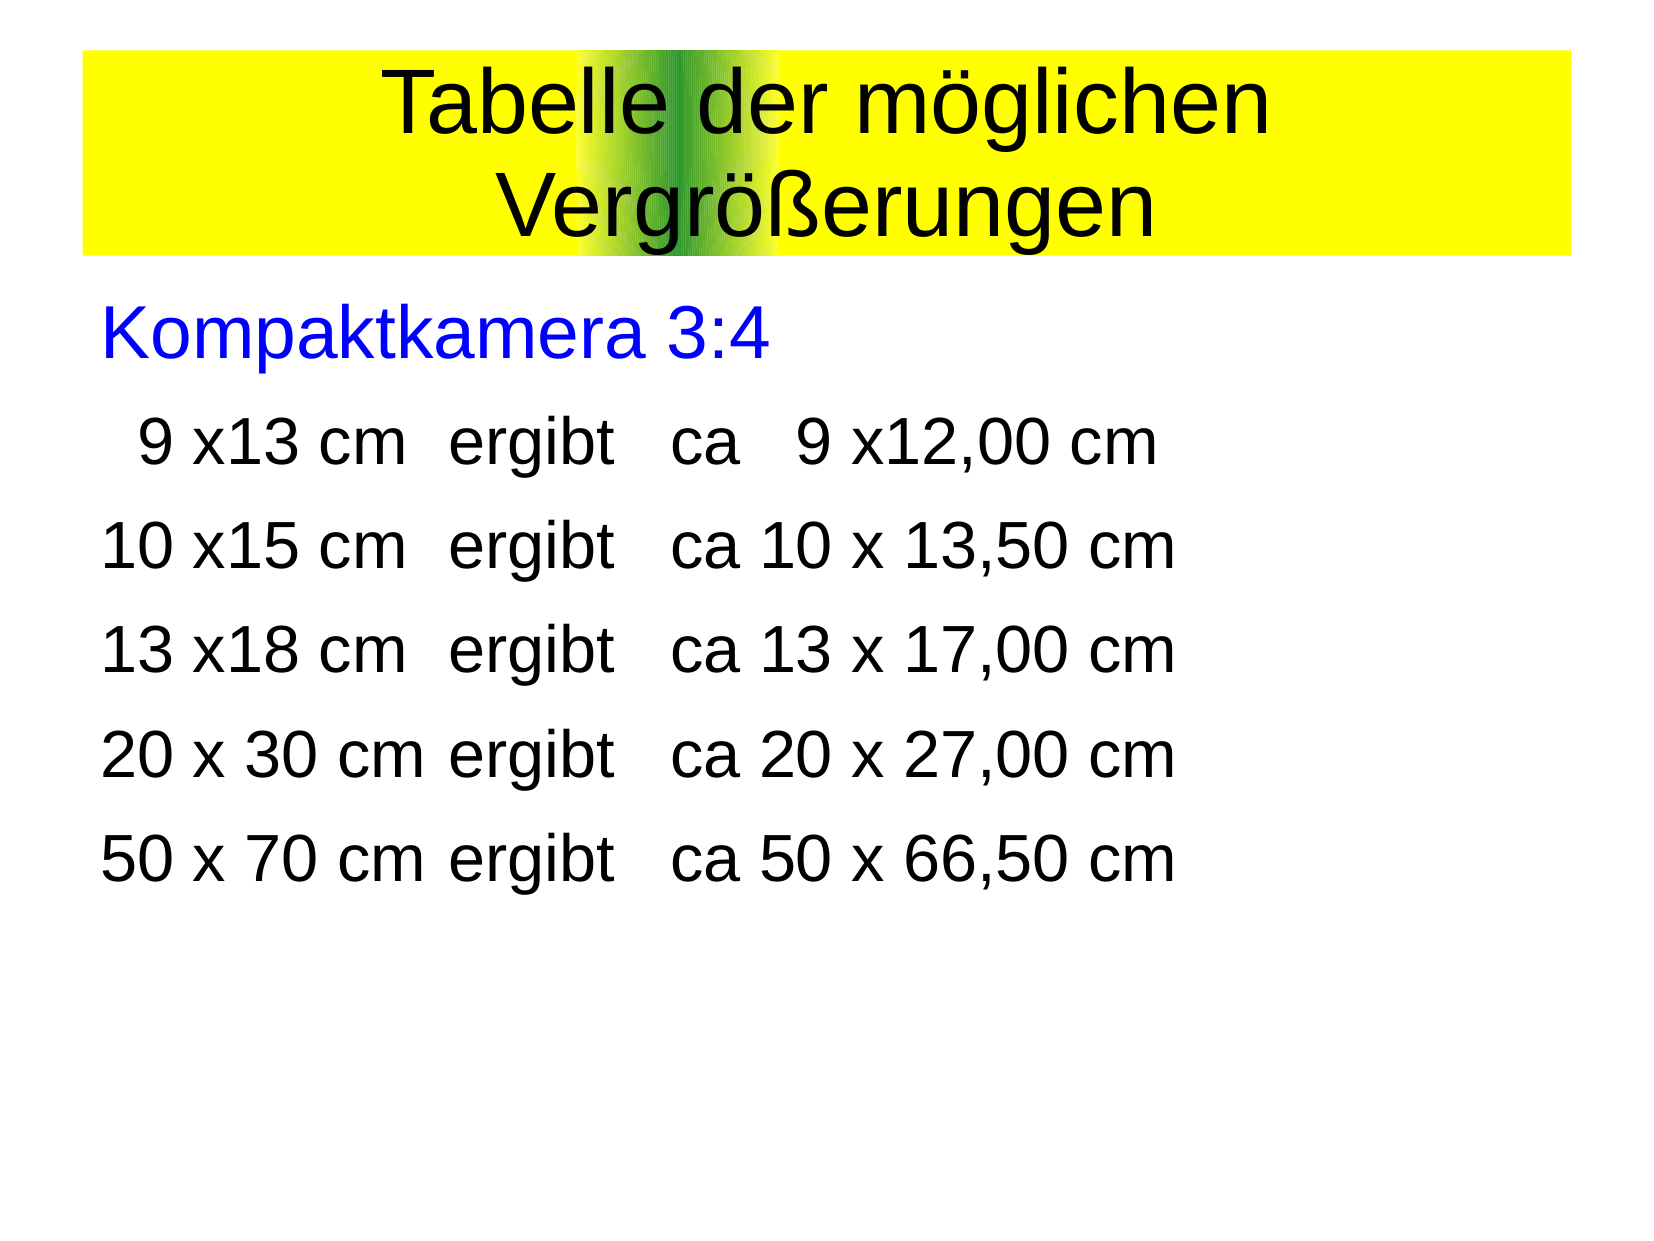

# Tabelle der möglichen Vergrößerungen
Kompaktkamera 3:4
 9 x13 cm	ergibt	ca 9 x12,00 cm
10 x15 cm	ergibt 	ca 10 x 13,50 cm
13 x18 cm	ergibt	ca 13 x 17,00 cm
20 x 30 cm 	ergibt	ca 20 x 27,00 cm
50 x 70 cm	ergibt	ca 50 x 66,50 cm